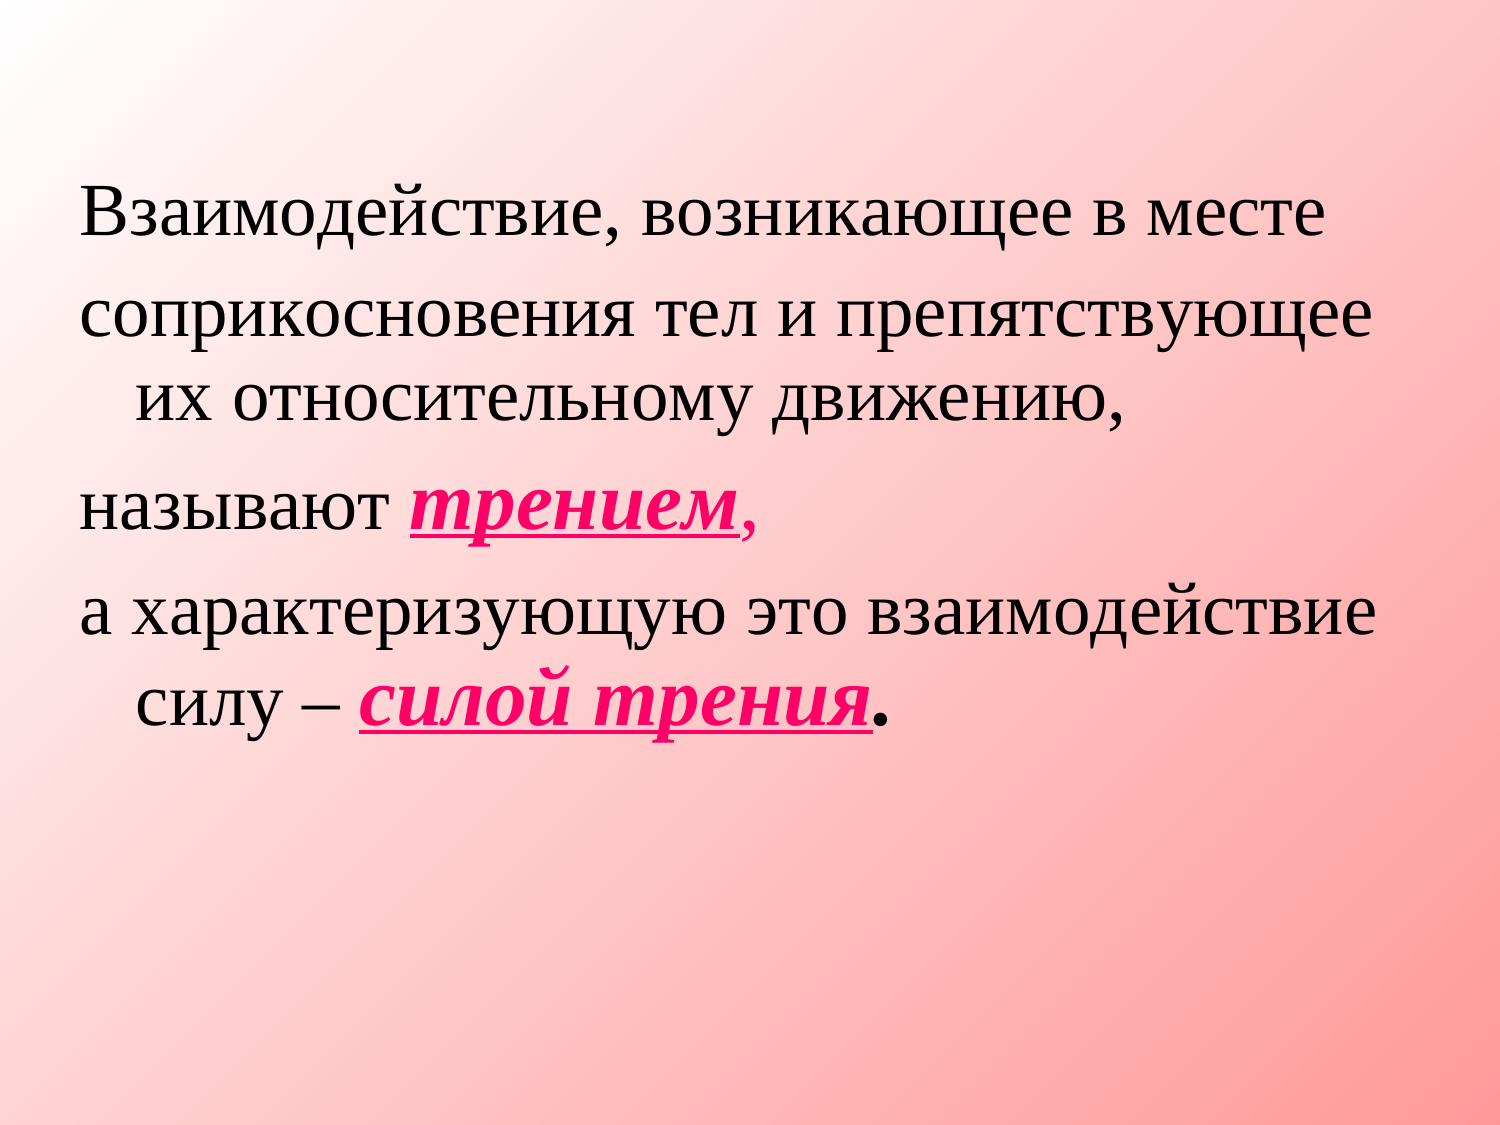

# Взаимодействие, возникающее в месте
соприкосновения тел и препятствующее их относительному движению,
называют трением,
а характеризующую это взаимодействие силу – силой трения.